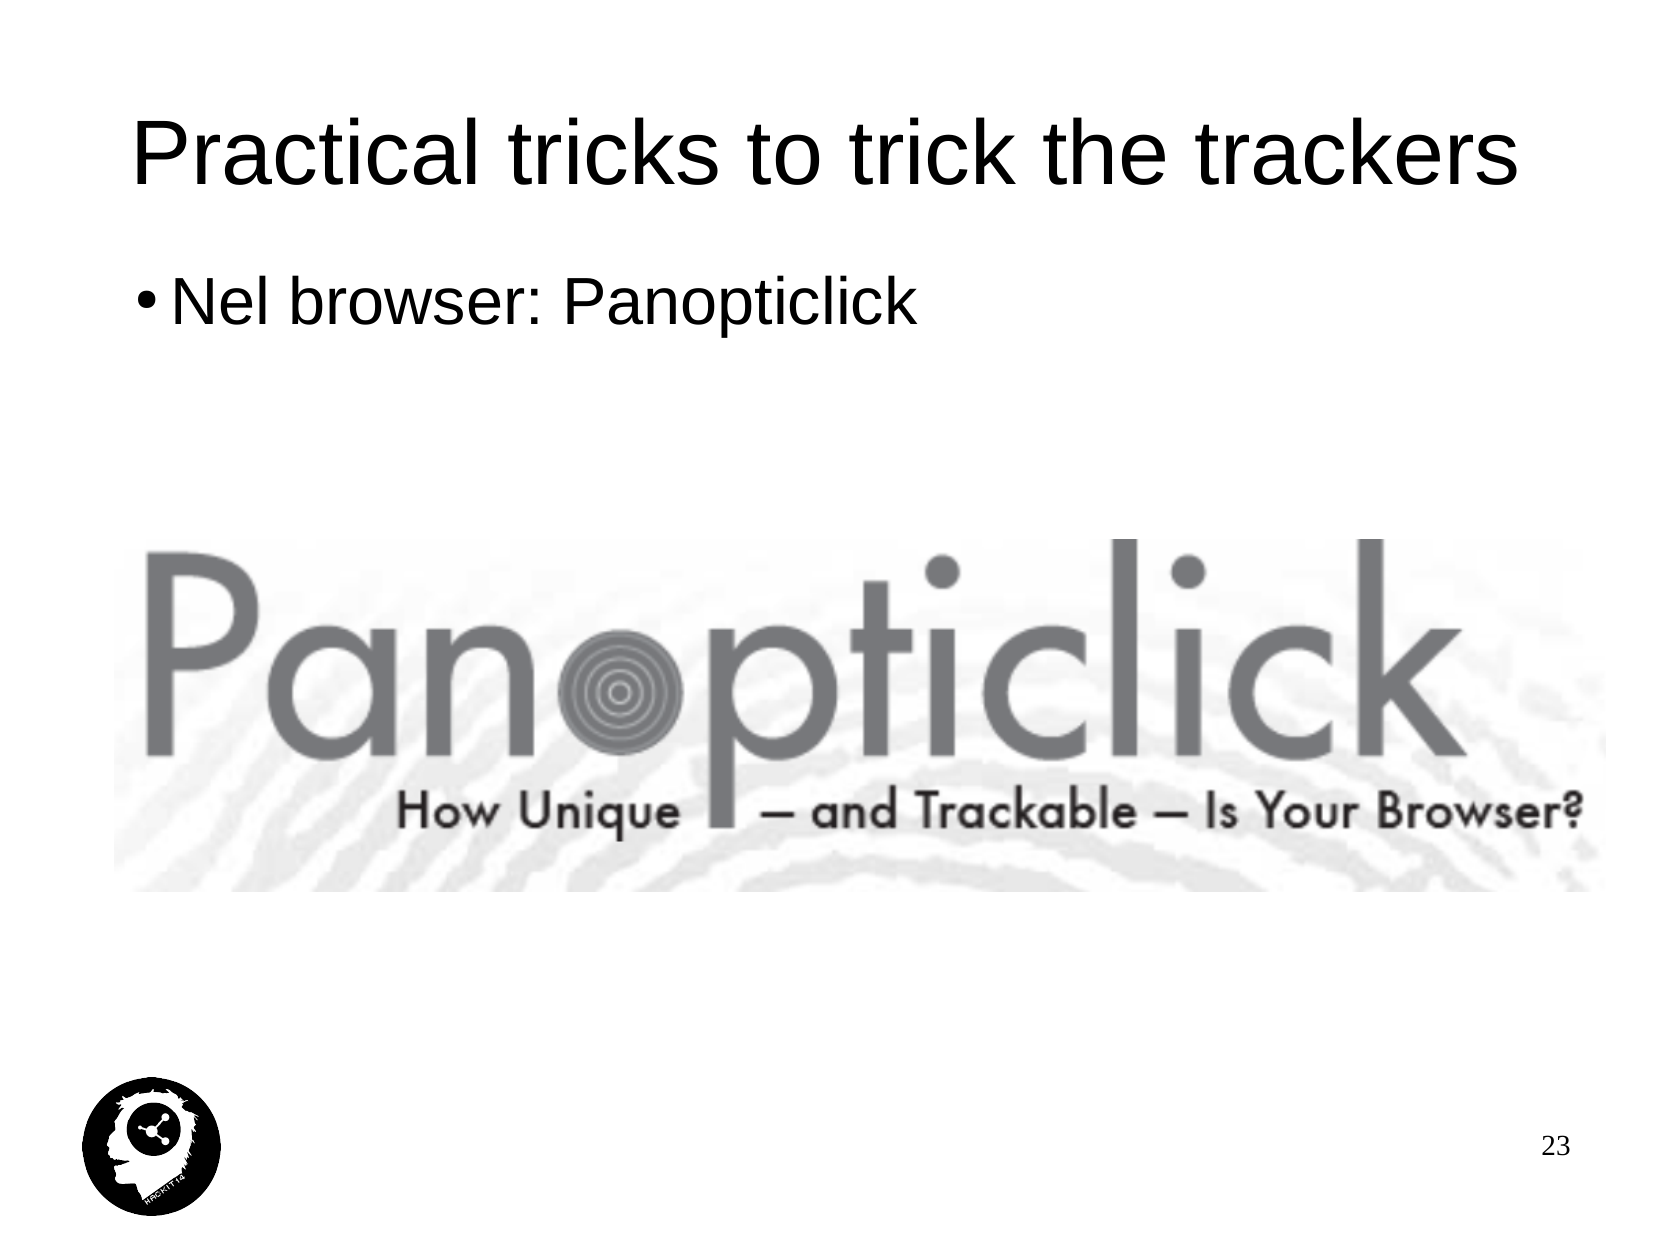

# Practical tricks to trick the trackers
Nel browser: Panopticlick
23